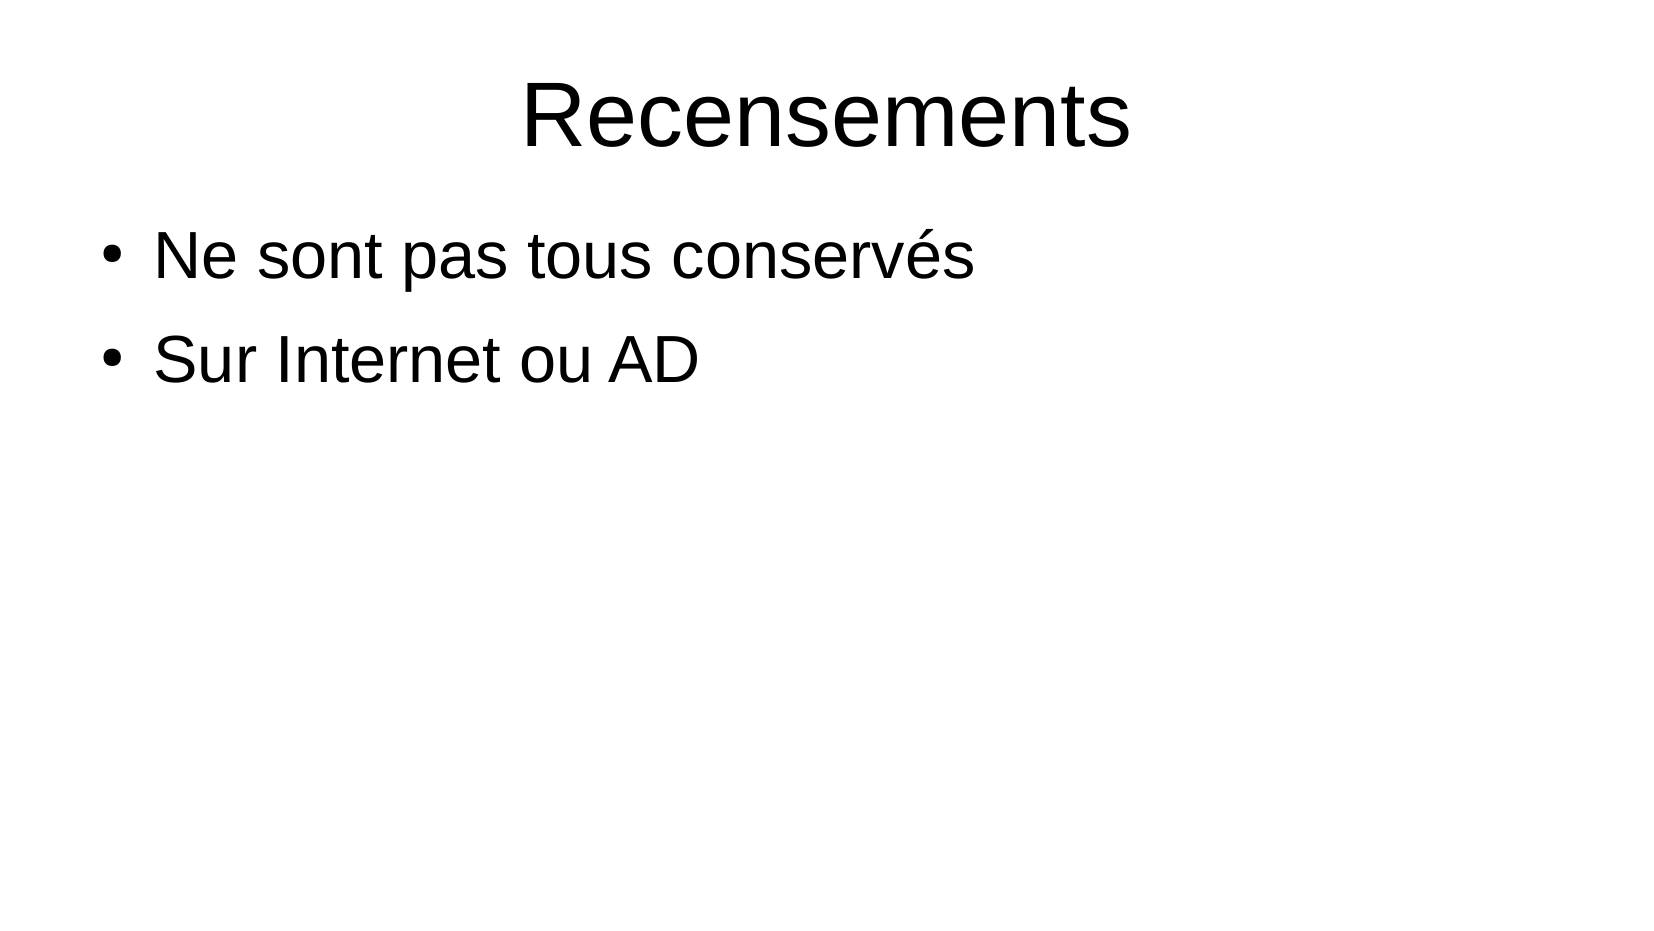

# Recensements
Ne sont pas tous conservés
Sur Internet ou AD